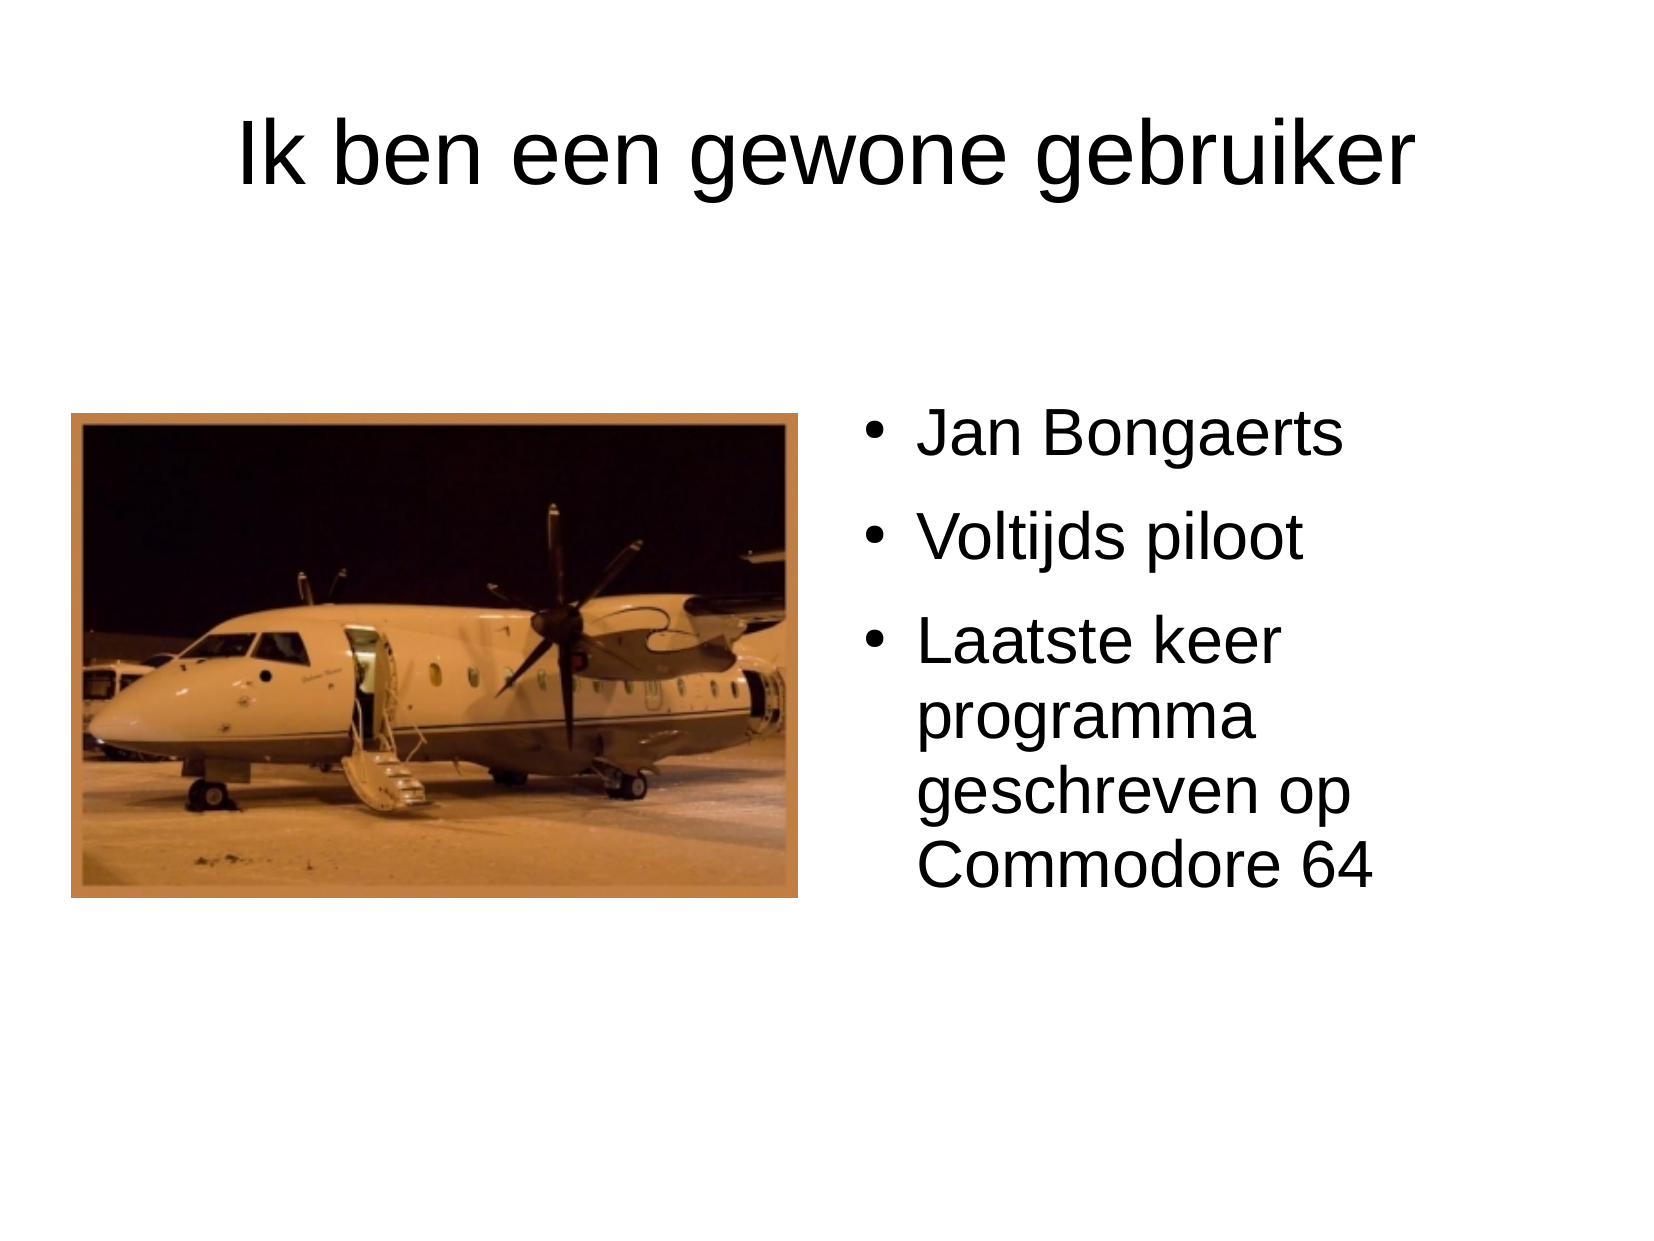

# Ik ben een gewone gebruiker
Jan Bongaerts
Voltijds piloot
Laatste keer programma geschreven op Commodore 64